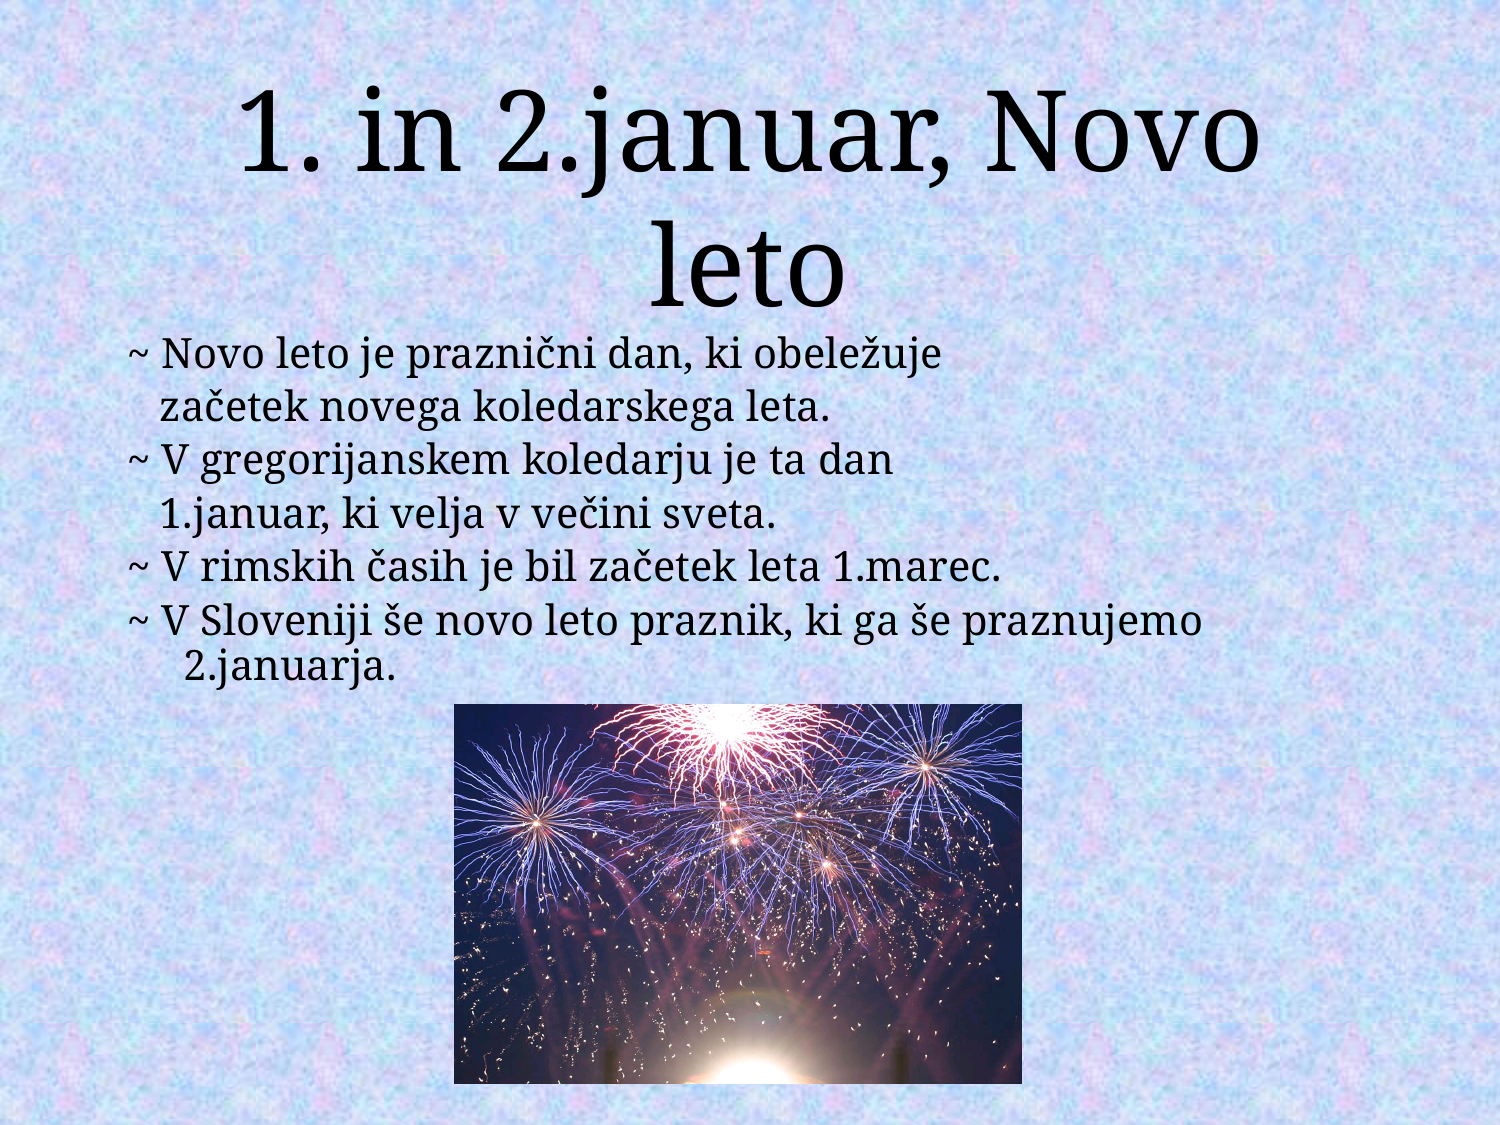

# 1. in 2.januar, Novo leto
~ Novo leto je praznični dan, ki obeležuje
 začetek novega koledarskega leta.
~ V gregorijanskem koledarju je ta dan
 1.januar, ki velja v večini sveta.
~ V rimskih časih je bil začetek leta 1.marec.
~ V Sloveniji še novo leto praznik, ki ga še praznujemo 2.januarja.